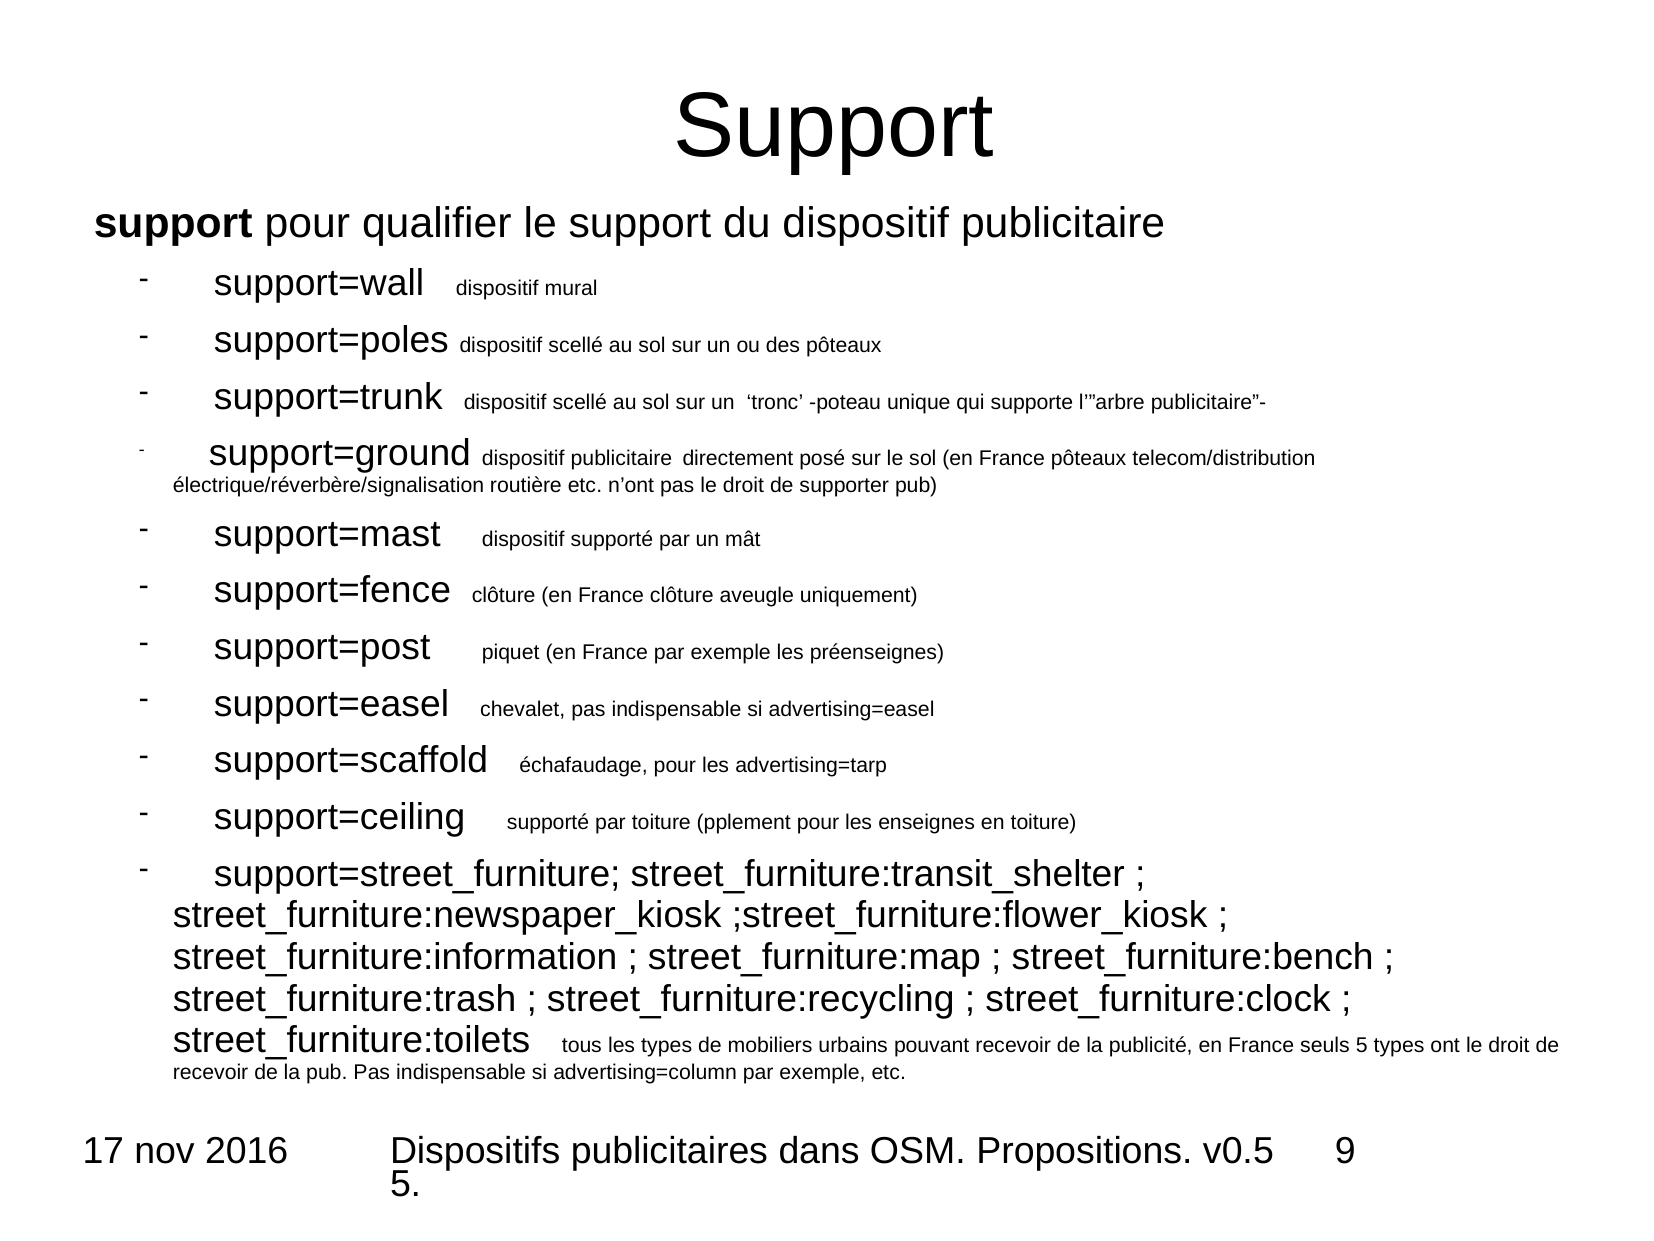

# Support
support pour qualifier le support du dispositif publicitaire
 support=wall dispositif mural
 support=poles dispositif scellé au sol sur un ou des pôteaux
 support=trunk dispositif scellé au sol sur un ‘tronc’ -poteau unique qui supporte l’”arbre publicitaire”-
 support=ground dispositif publicitaire directement posé sur le sol (en France pôteaux telecom/distribution électrique/réverbère/signalisation routière etc. n’ont pas le droit de supporter pub)
 support=mast dispositif supporté par un mât
 support=fence clôture (en France clôture aveugle uniquement)
 support=post piquet (en France par exemple les préenseignes)
 support=easel chevalet, pas indispensable si advertising=easel
 support=scaffold échafaudage, pour les advertising=tarp
 support=ceiling supporté par toiture (pplement pour les enseignes en toiture)
 support=street_furniture; street_furniture:transit_shelter ; street_furniture:newspaper_kiosk ;street_furniture:flower_kiosk ; street_furniture:information ; street_furniture:map ; street_furniture:bench ; street_furniture:trash ; street_furniture:recycling ; street_furniture:clock ; street_furniture:toilets tous les types de mobiliers urbains pouvant recevoir de la publicité, en France seuls 5 types ont le droit de recevoir de la pub. Pas indispensable si advertising=column par exemple, etc.
17 nov 2016
Dispositifs publicitaires dans OSM. Propositions. v0.55.
9